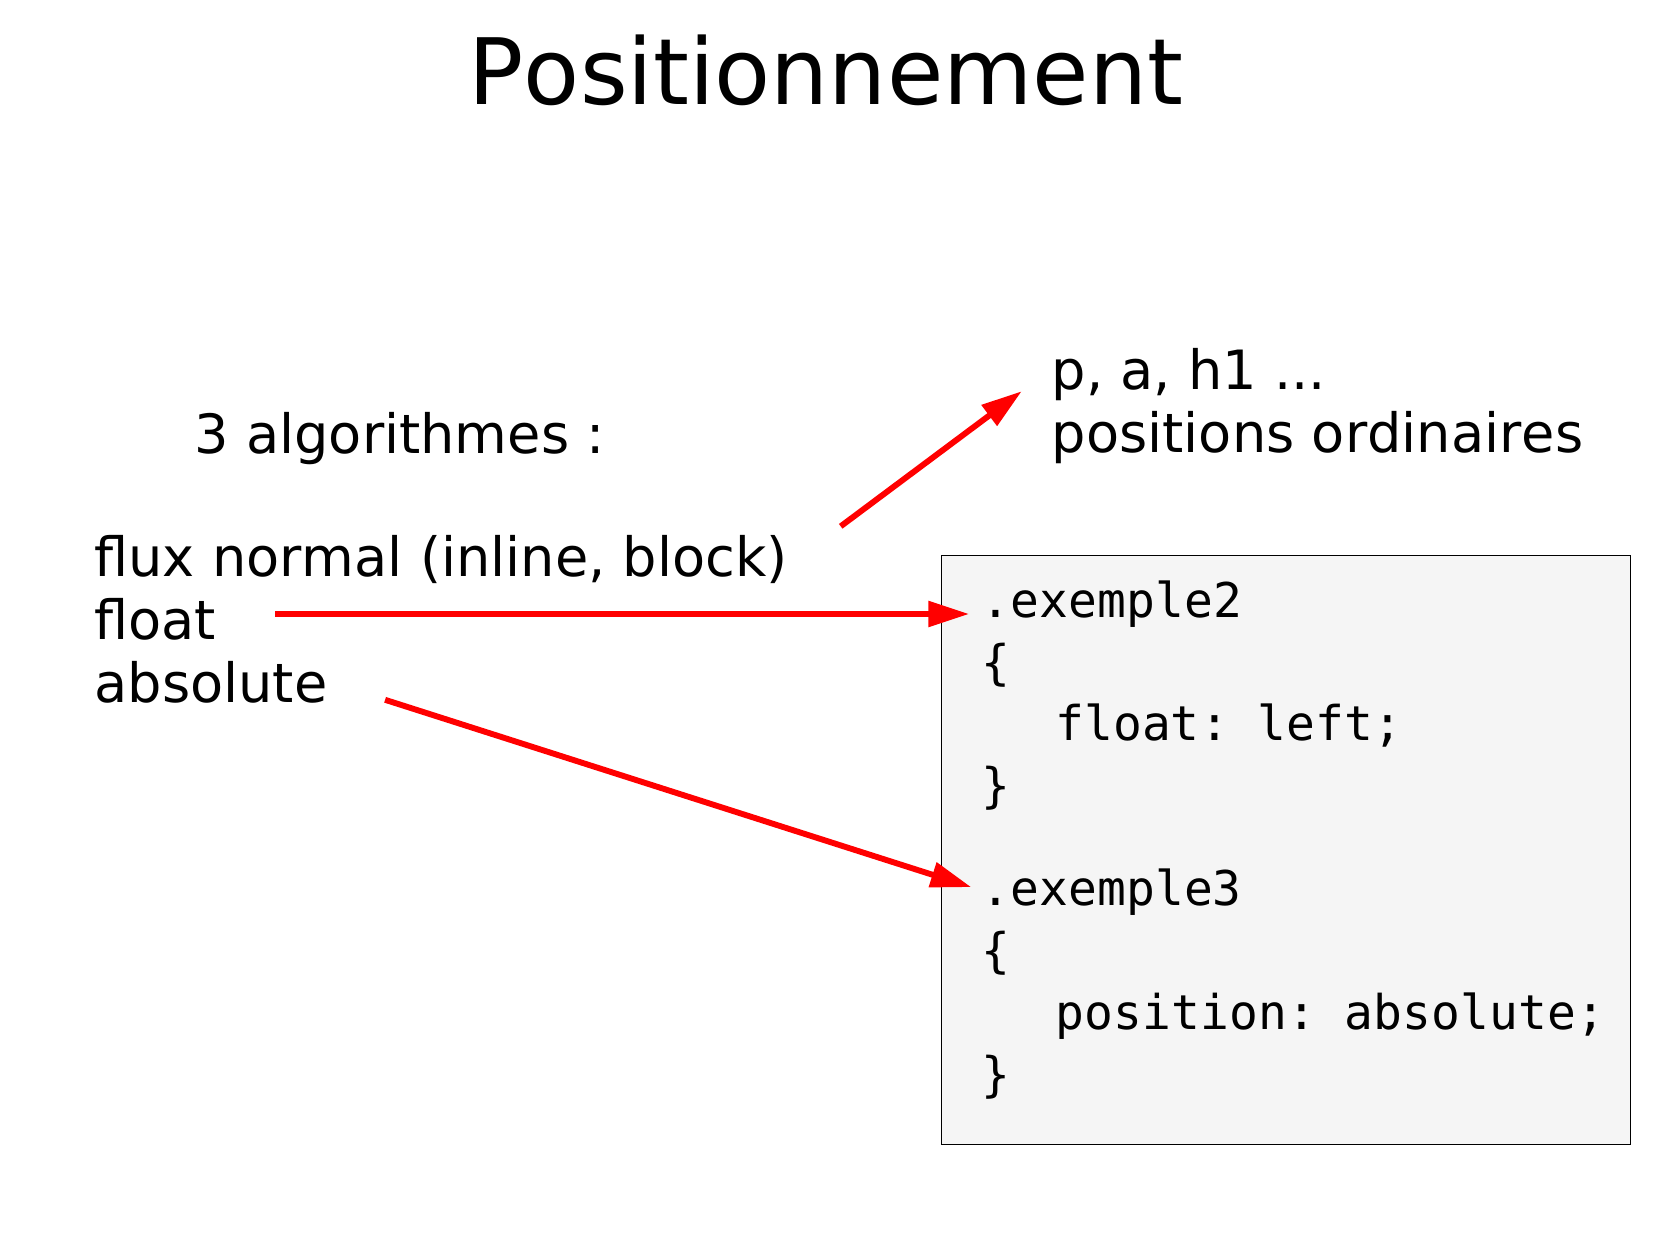

# Positionnement
p, a, h1 ...
positions ordinaires
3 algorithmes :
 flux normal (inline, block)
 float
 absolute
.exemple2
{
	float: left;
}
.exemple3
{
	position: absolute;
}